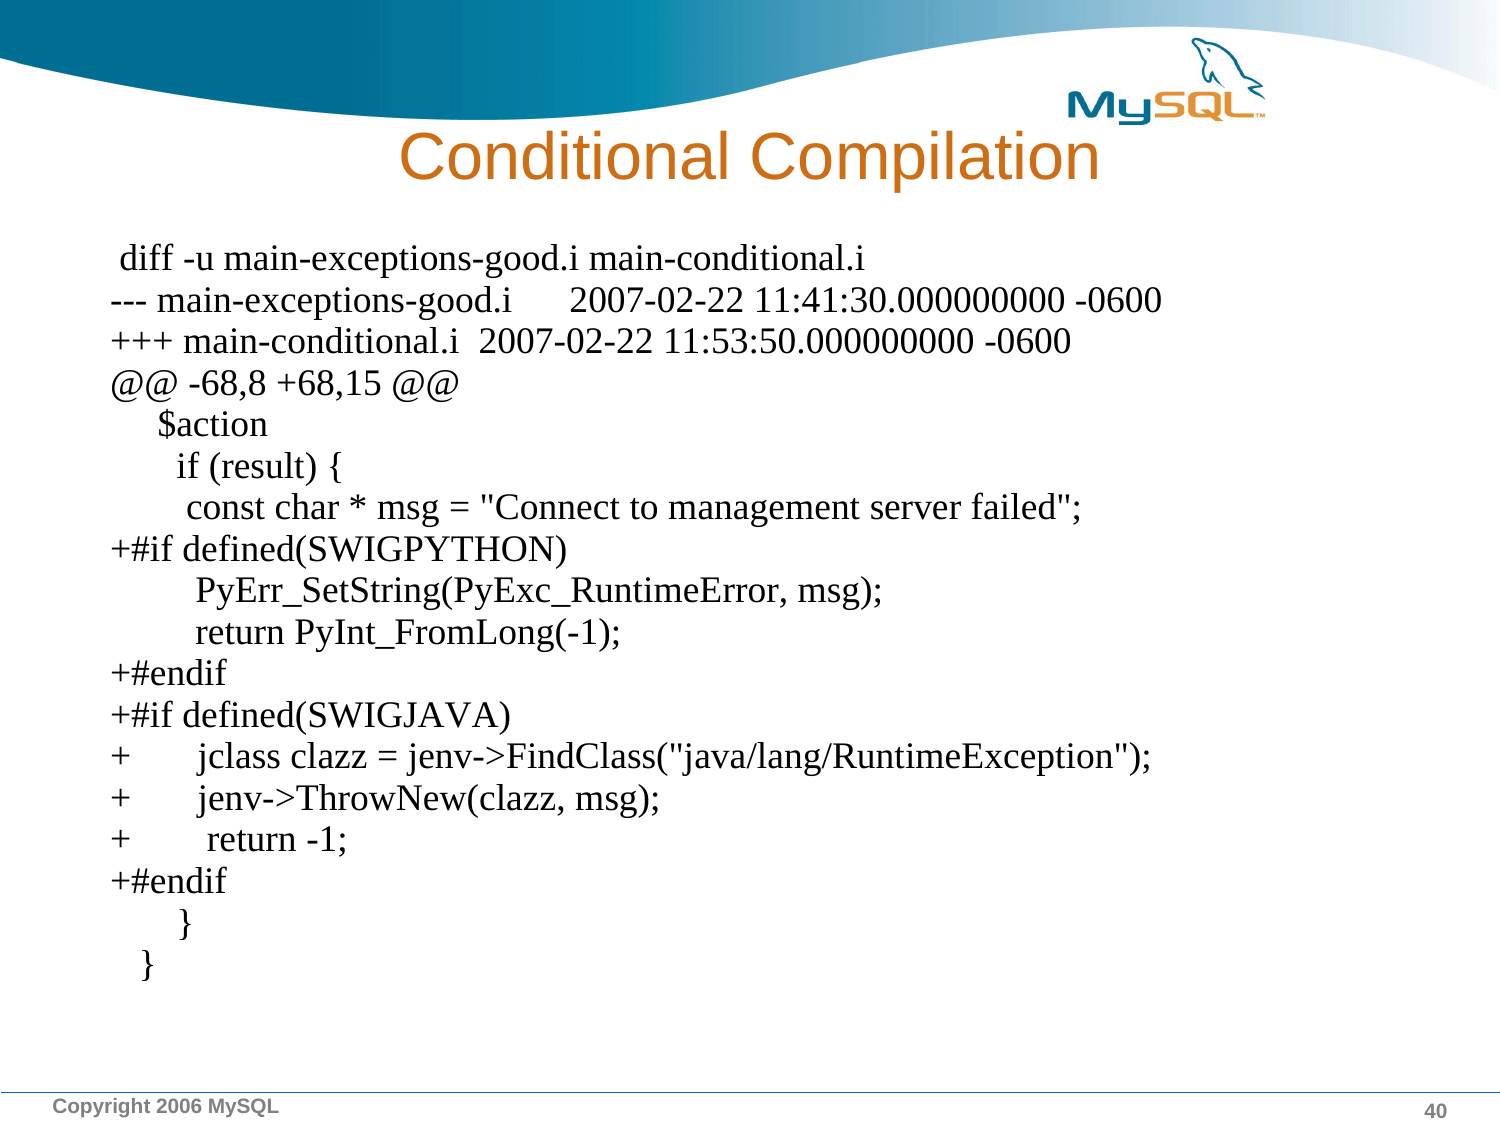

# Conditional Compilation
 diff -u main-exceptions-good.i main-conditional.i
--- main-exceptions-good.i 2007-02-22 11:41:30.000000000 -0600
+++ main-conditional.i 2007-02-22 11:53:50.000000000 -0600
@@ -68,8 +68,15 @@
 $action
 if (result) {
 const char * msg = "Connect to management server failed";
+#if defined(SWIGPYTHON)
 PyErr_SetString(PyExc_RuntimeError, msg);
 return PyInt_FromLong(-1);
+#endif
+#if defined(SWIGJAVA)
+ jclass clazz = jenv->FindClass("java/lang/RuntimeException");
+ jenv->ThrowNew(clazz, msg);
+ return -1;
+#endif
 }
 }